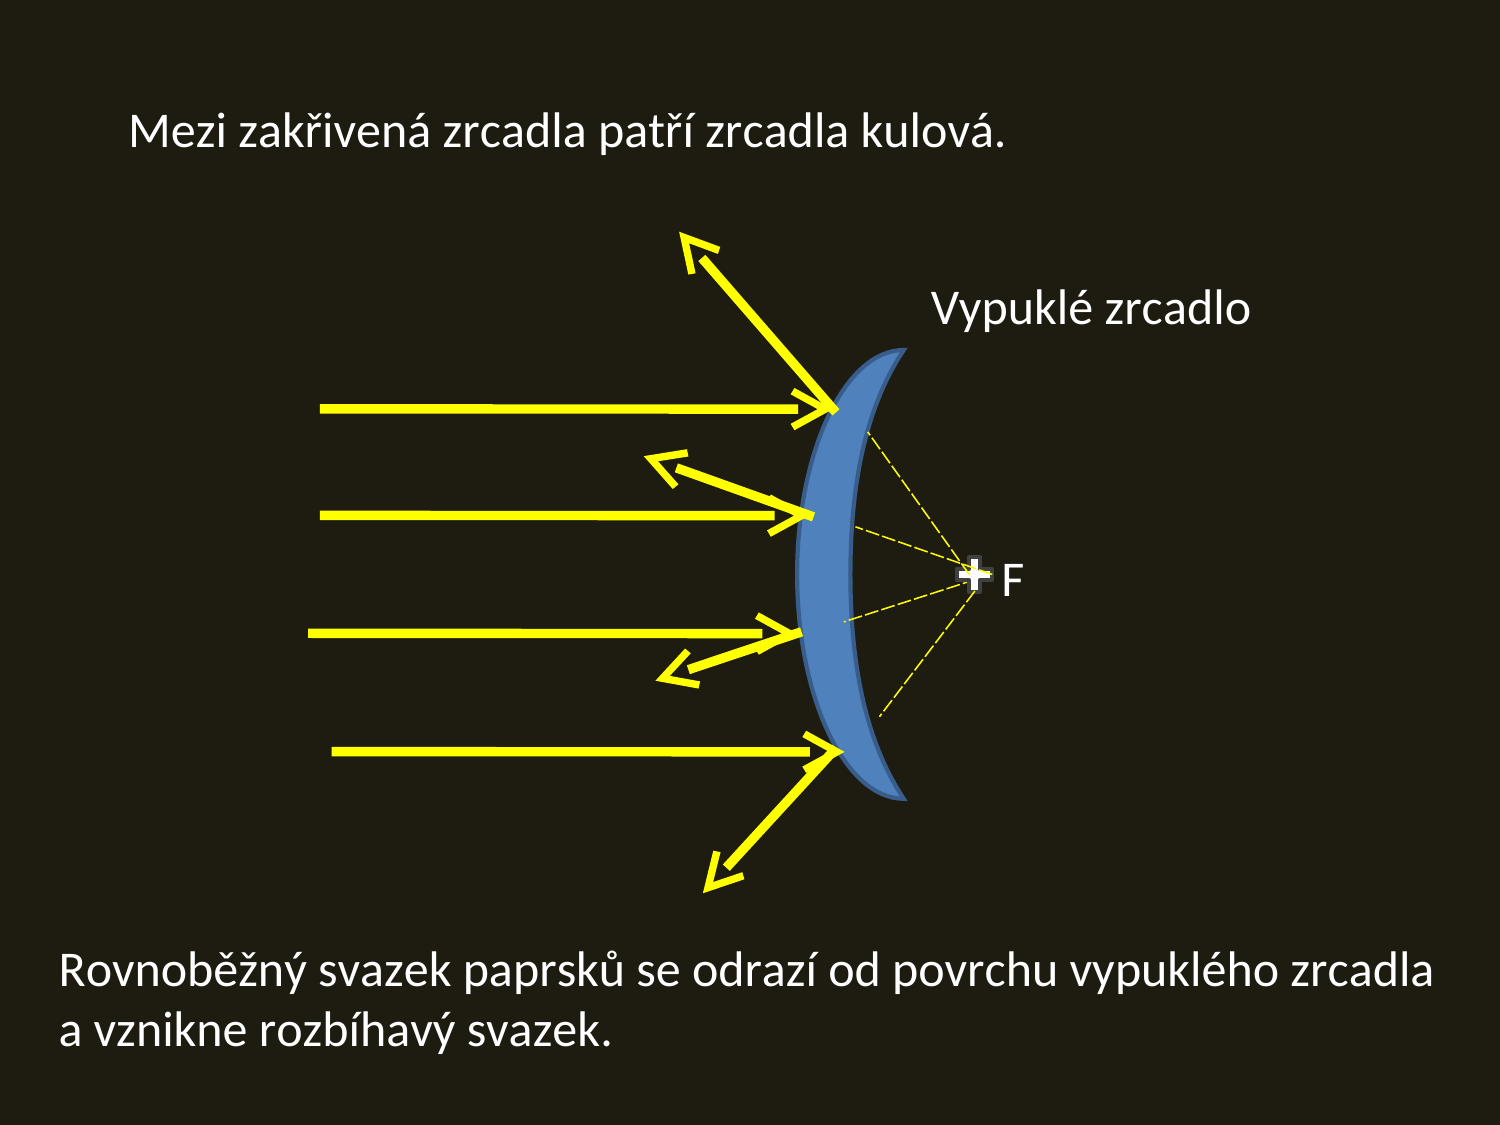

Mezi zakřivená zrcadla patří zrcadla kulová.
Vypuklé zrcadlo
F
Rovnoběžný svazek paprsků se odrazí od povrchu vypuklého zrcadla
a vznikne rozbíhavý svazek.